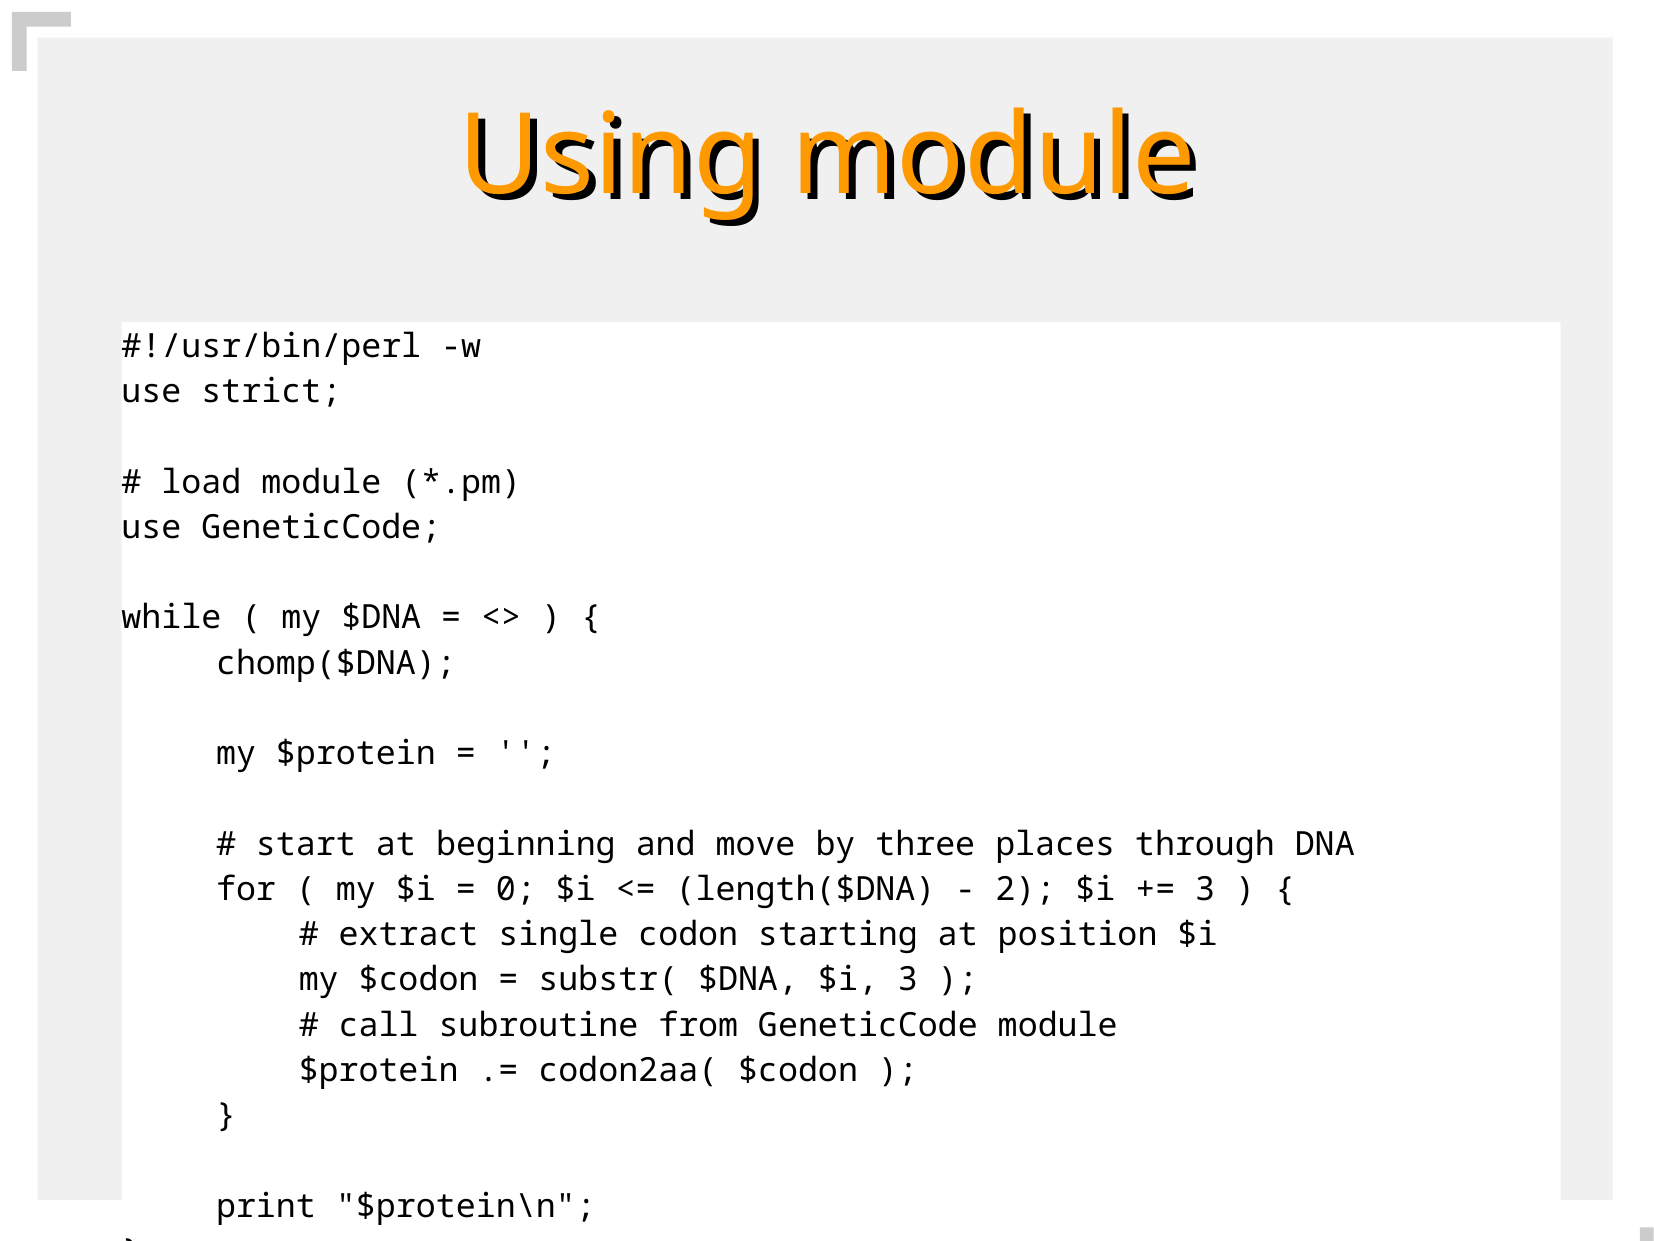

# Using module
#!/usr/bin/perl -w
use strict;
# load module (*.pm)
use GeneticCode;
while ( my $DNA = <> ) {
chomp($DNA);
my $protein = '';
# start at beginning and move by three places through DNA
for ( my $i = 0; $i <= (length($DNA) - 2); $i += 3 ) {
# extract single codon starting at position $i
my $codon = substr( $DNA, $i, 3 );
# call subroutine from GeneticCode module
$protein .= codon2aa( $codon );
}
print "$protein\n";
}